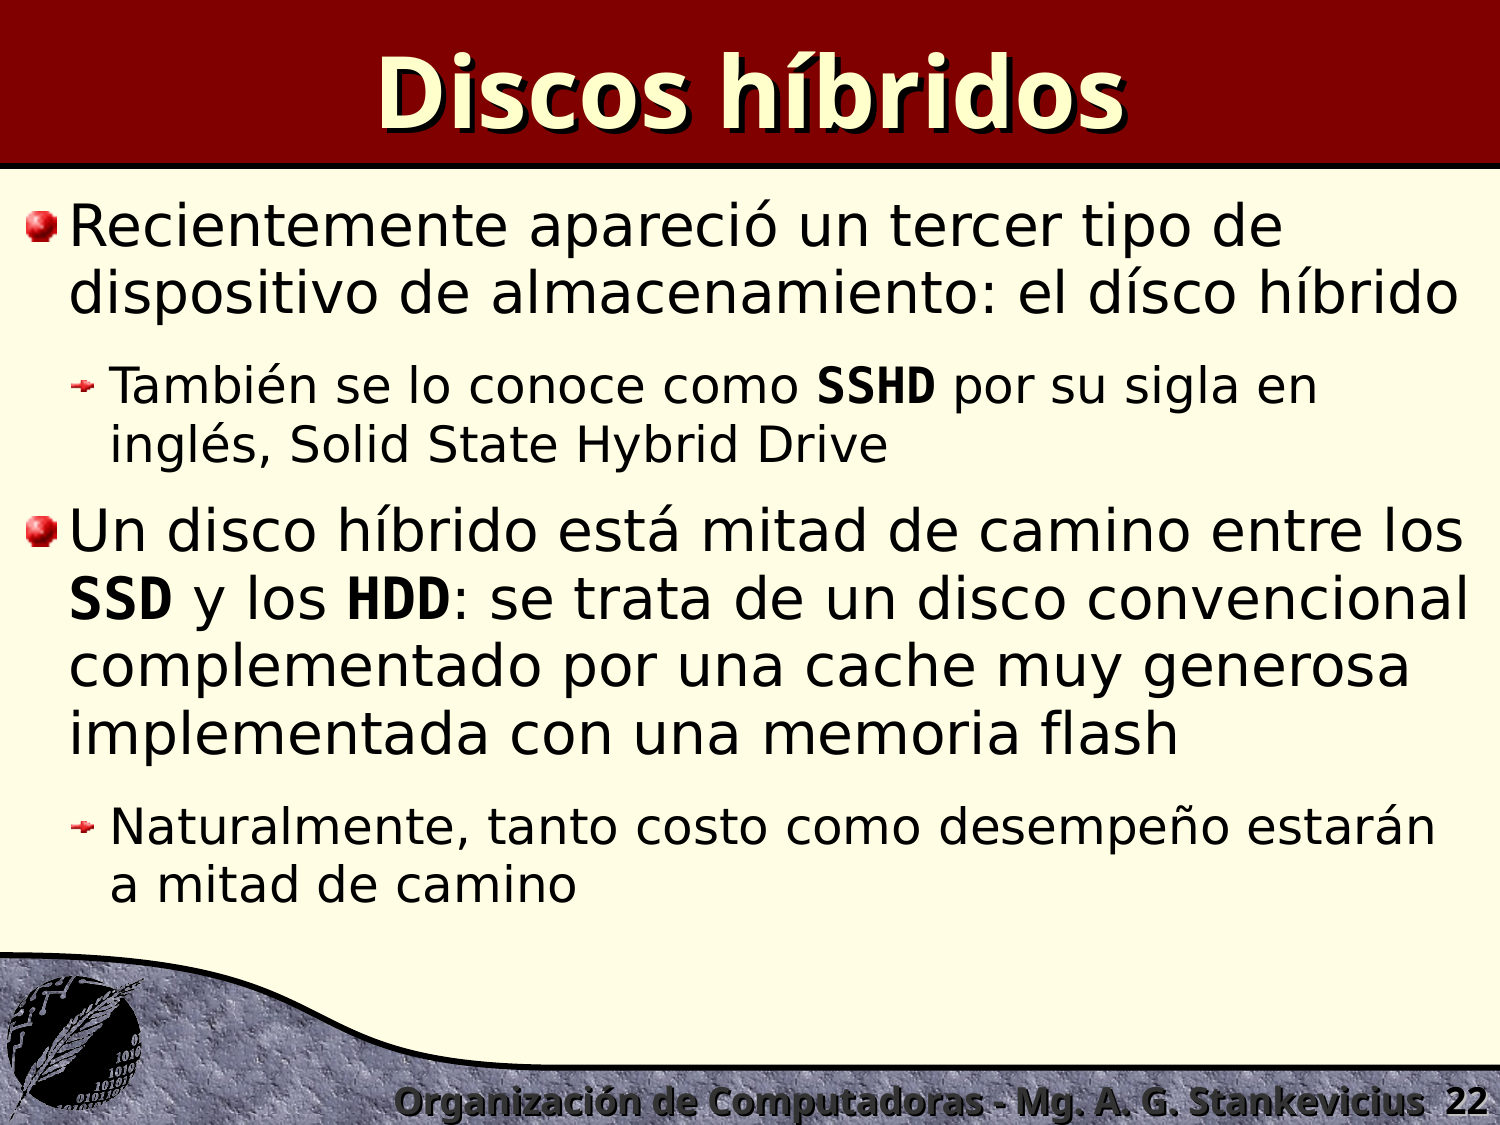

# Discos híbridos
Recientemente apareció un tercer tipo de dispositivo de almacenamiento: el dísco híbrido
También se lo conoce como SSHD por su sigla en inglés, Solid State Hybrid Drive
Un disco híbrido está mitad de camino entre los SSD y los HDD: se trata de un disco convencional complementado por una cache muy generosa implementada con una memoria flash
Naturalmente, tanto costo como desempeño estarán
a mitad de camino
22